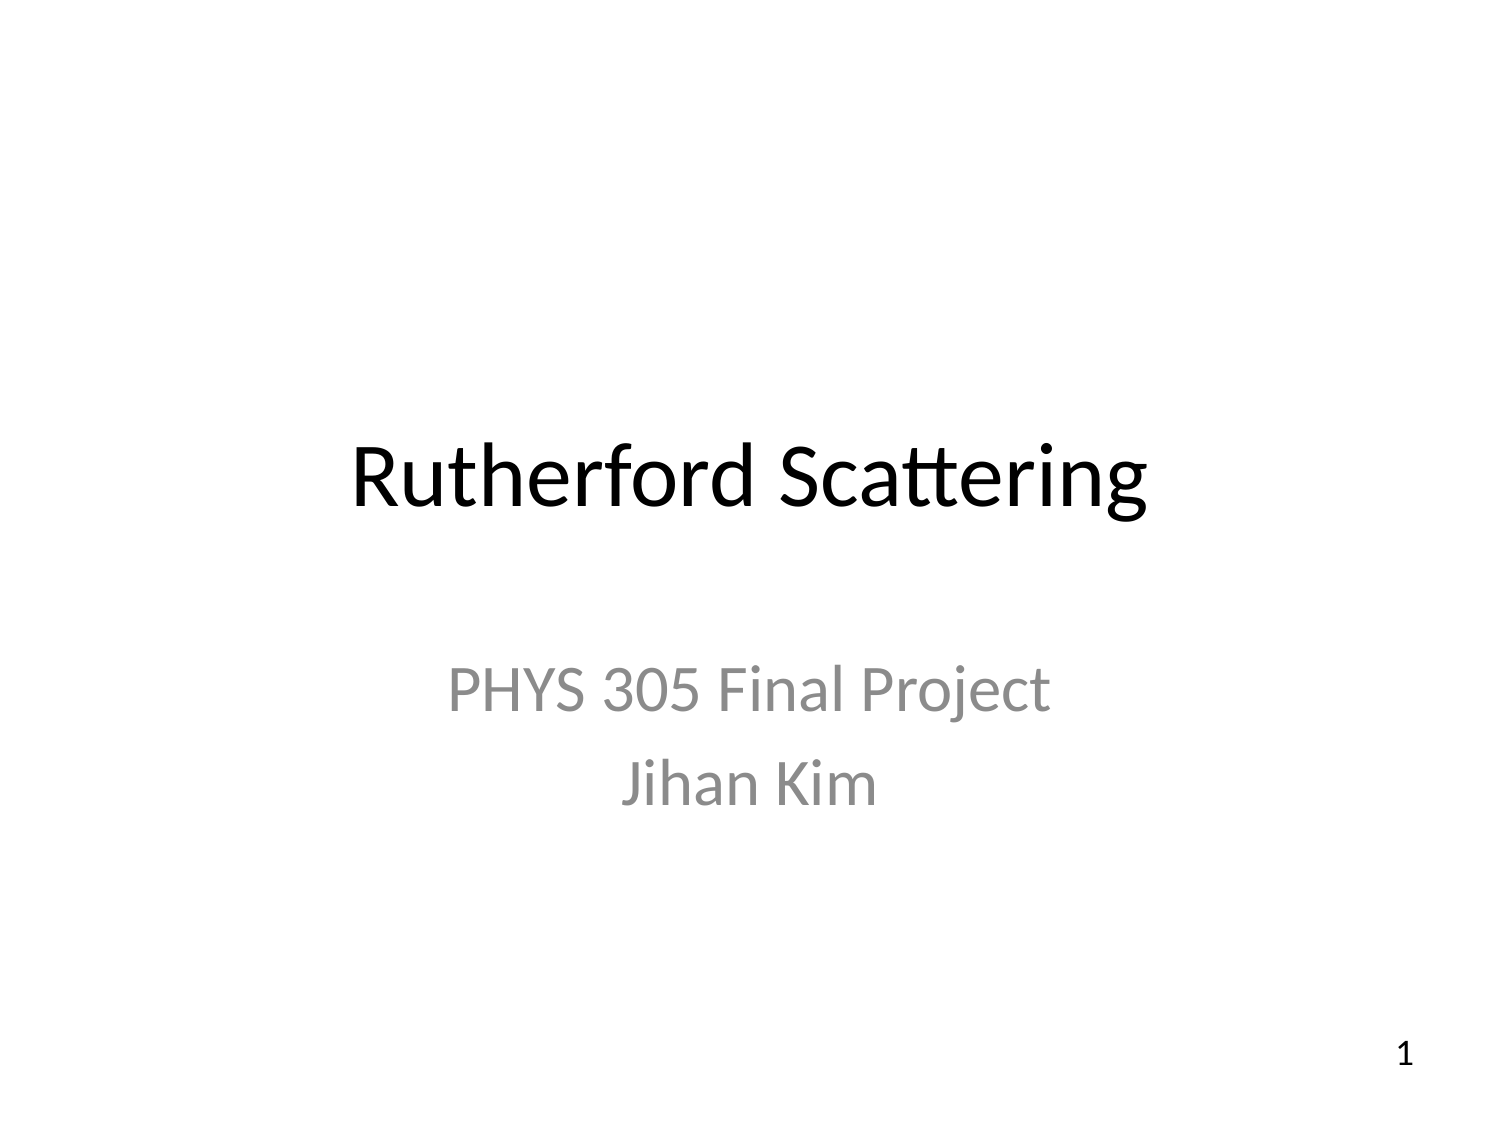

# Rutherford Scattering
PHYS 305 Final Project
Jihan Kim
1